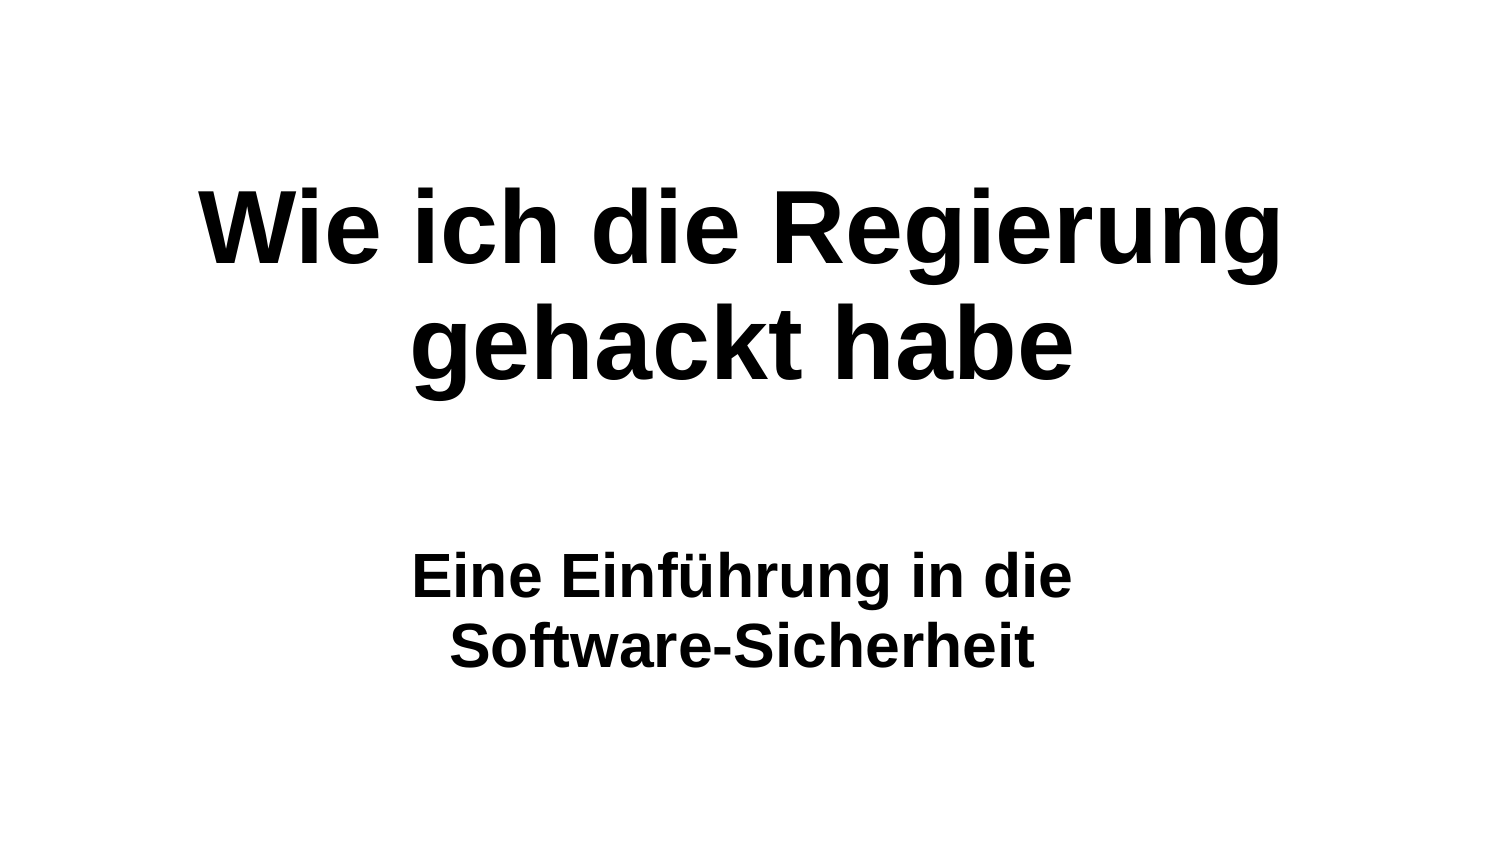

# Wie ich die Regierung gehackt habe Eine Einführung in die Software-Sicherheit